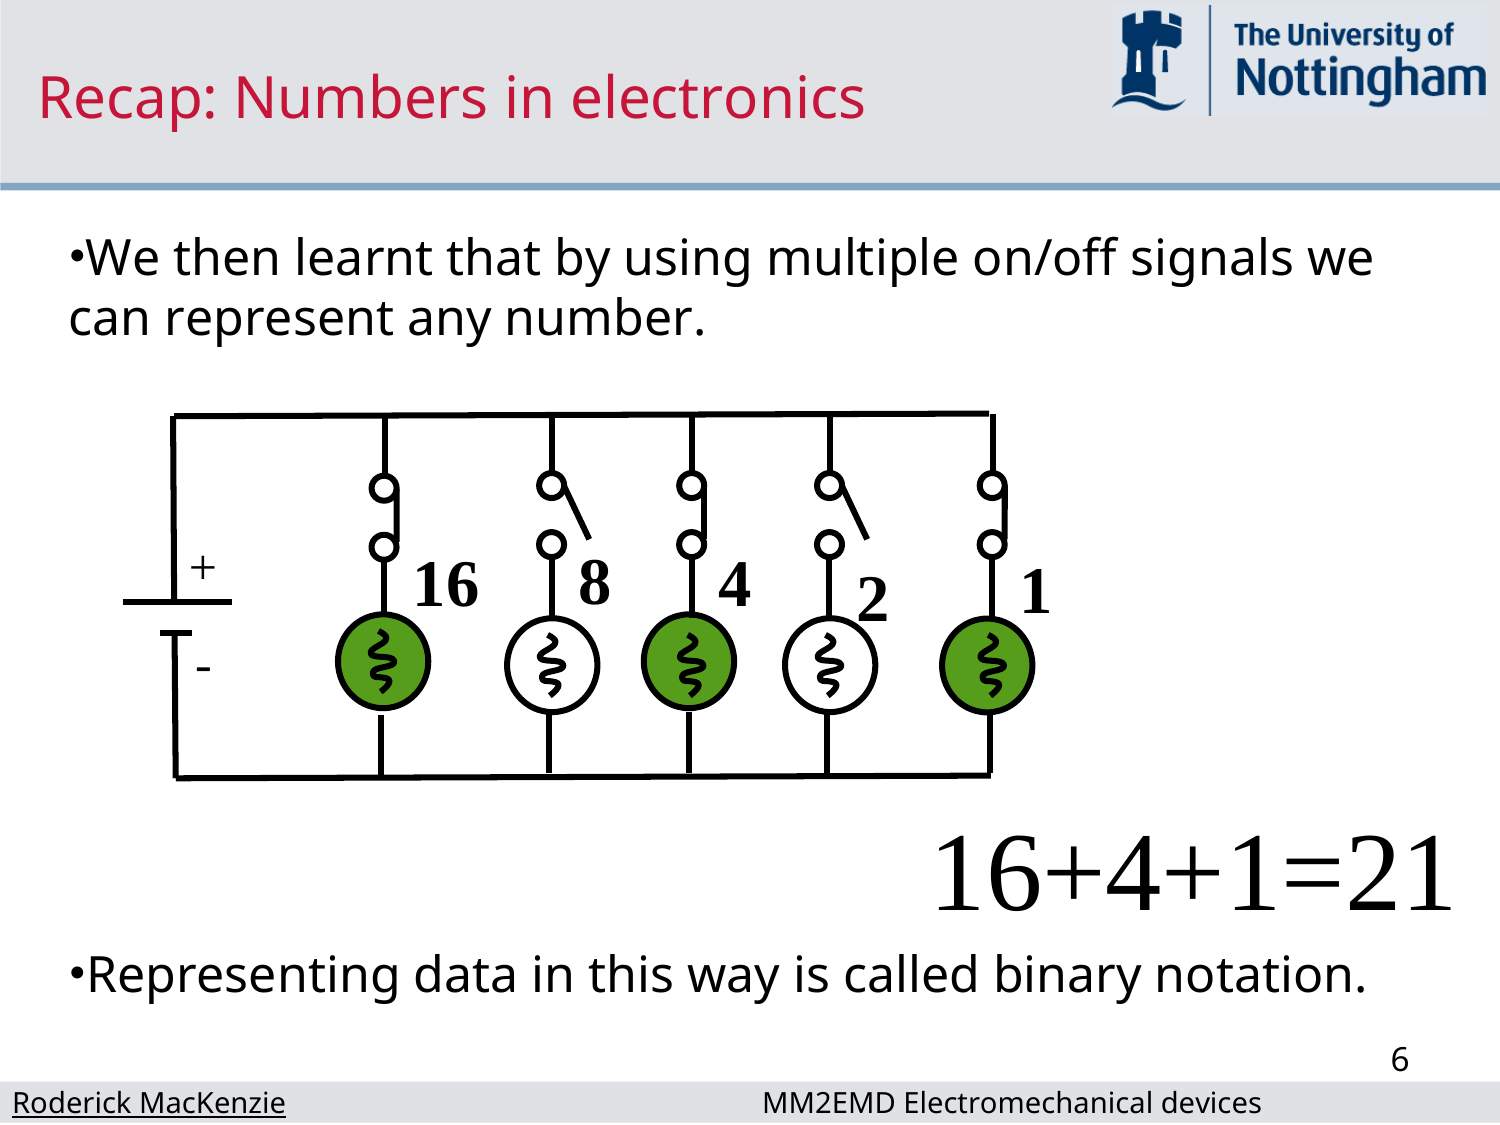

# Recap: Numbers in electronics
We then learnt that by using multiple on/off signals we can represent any number.
+
8
4
16
1
2
-
16+4+1=21
Representing data in this way is called binary notation.